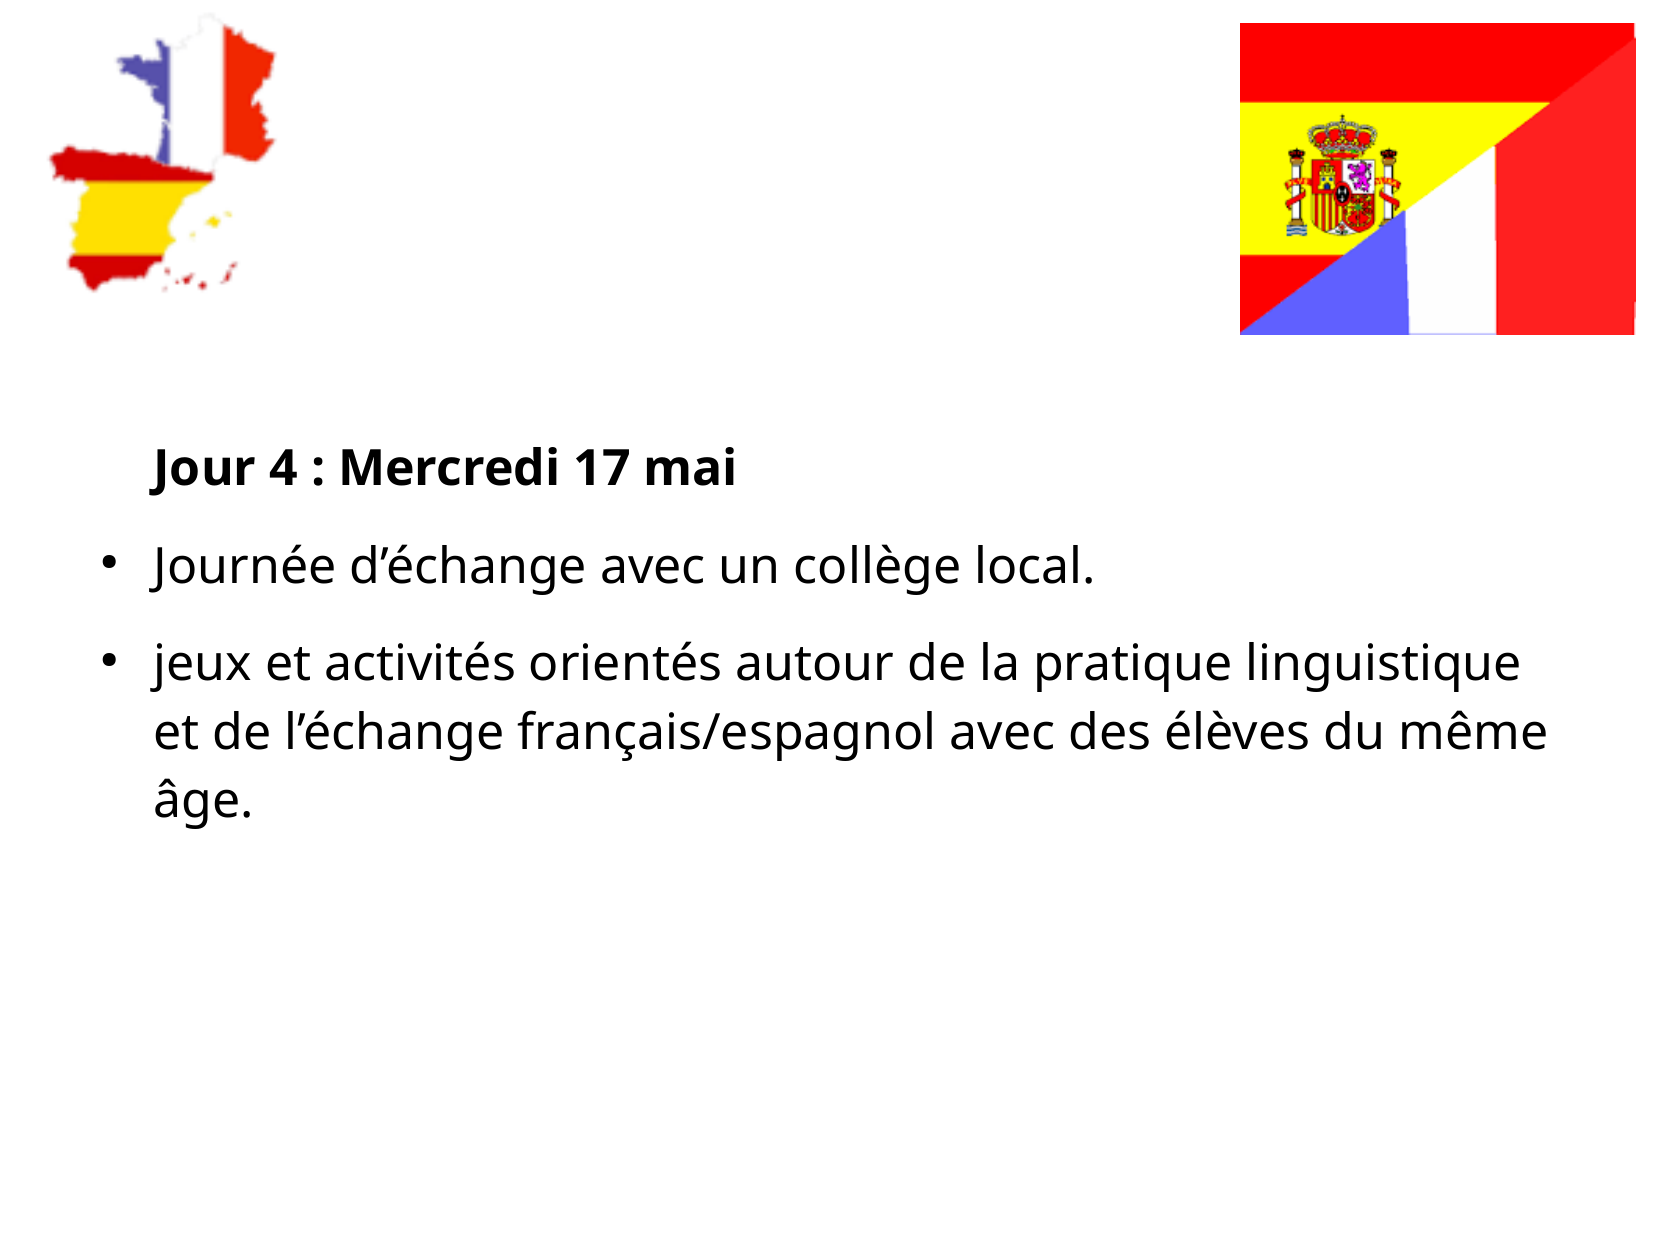

# Jour 4 : Mercredi 17 mai
Journée d’échange avec un collège local.
jeux et activités orientés autour de la pratique linguistique et de l’échange français/espagnol avec des élèves du même âge.